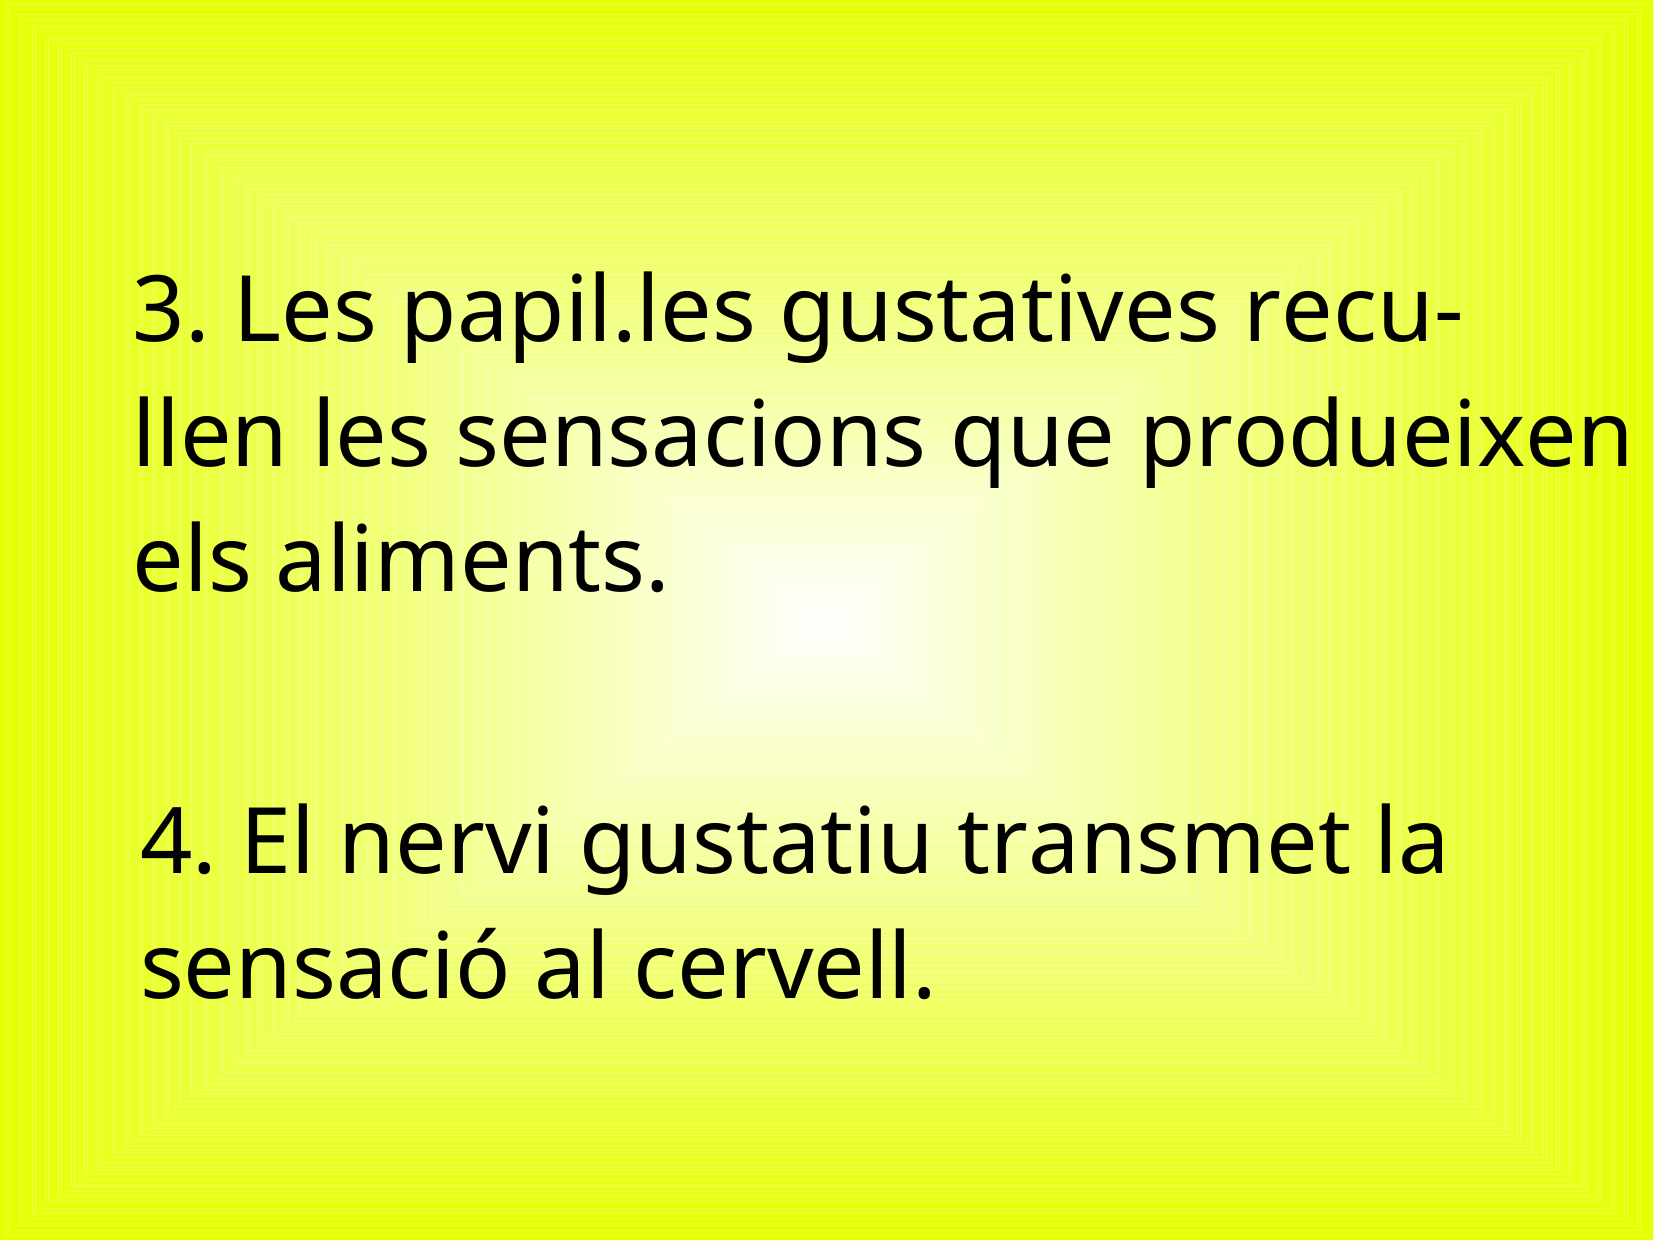

3. Les papil.les gustatives recu-
llen les sensacions que produeixen
els aliments.
4. El nervi gustatiu transmet la
sensació al cervell.